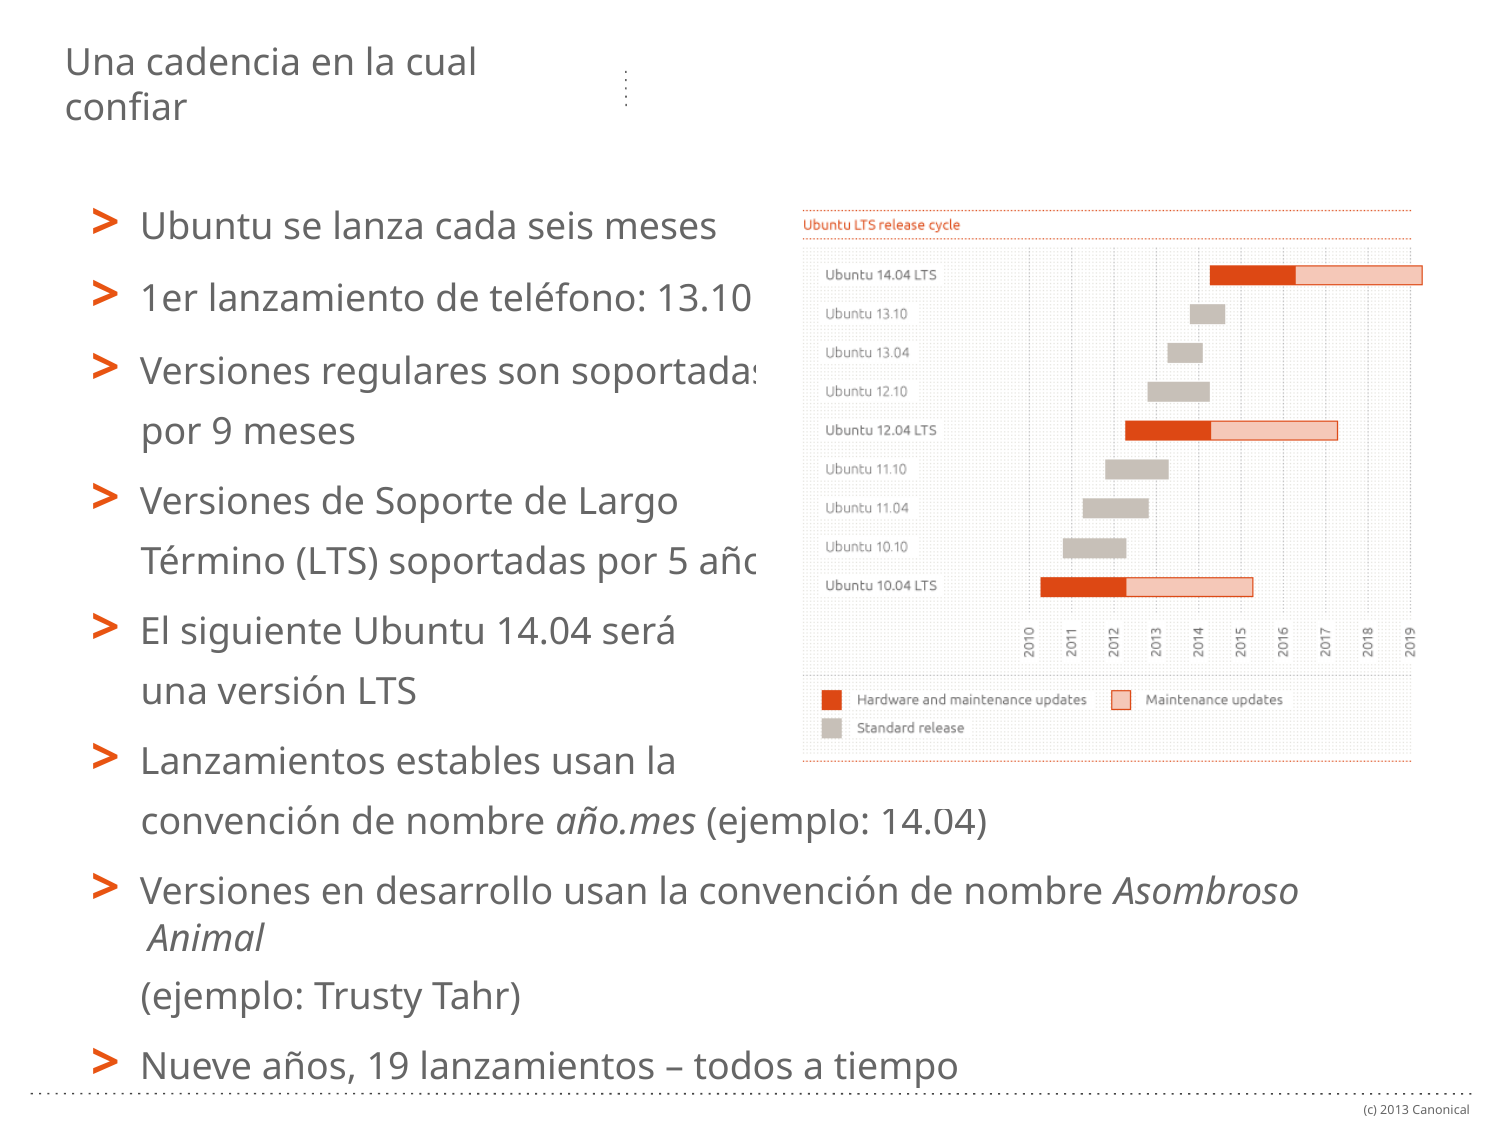

# Una cadencia en la cual confiar
> Ubuntu se lanza cada seis meses
> 1er lanzamiento de teléfono: 13.10
> Versiones regulares son soportadas
 por 9 meses
> Versiones de Soporte de Largo
 Término (LTS) soportadas por 5 años
> El siguiente Ubuntu 14.04 será
 una versión LTS
> Lanzamientos estables usan la
 convención de nombre año.mes (ejemplo: 14.04)
> Versiones en desarrollo usan la convención de nombre Asombroso Animal
 (ejemplo: Trusty Tahr)
> Nueve años, 19 lanzamientos – todos a tiempo
(c) 2013 Canonical